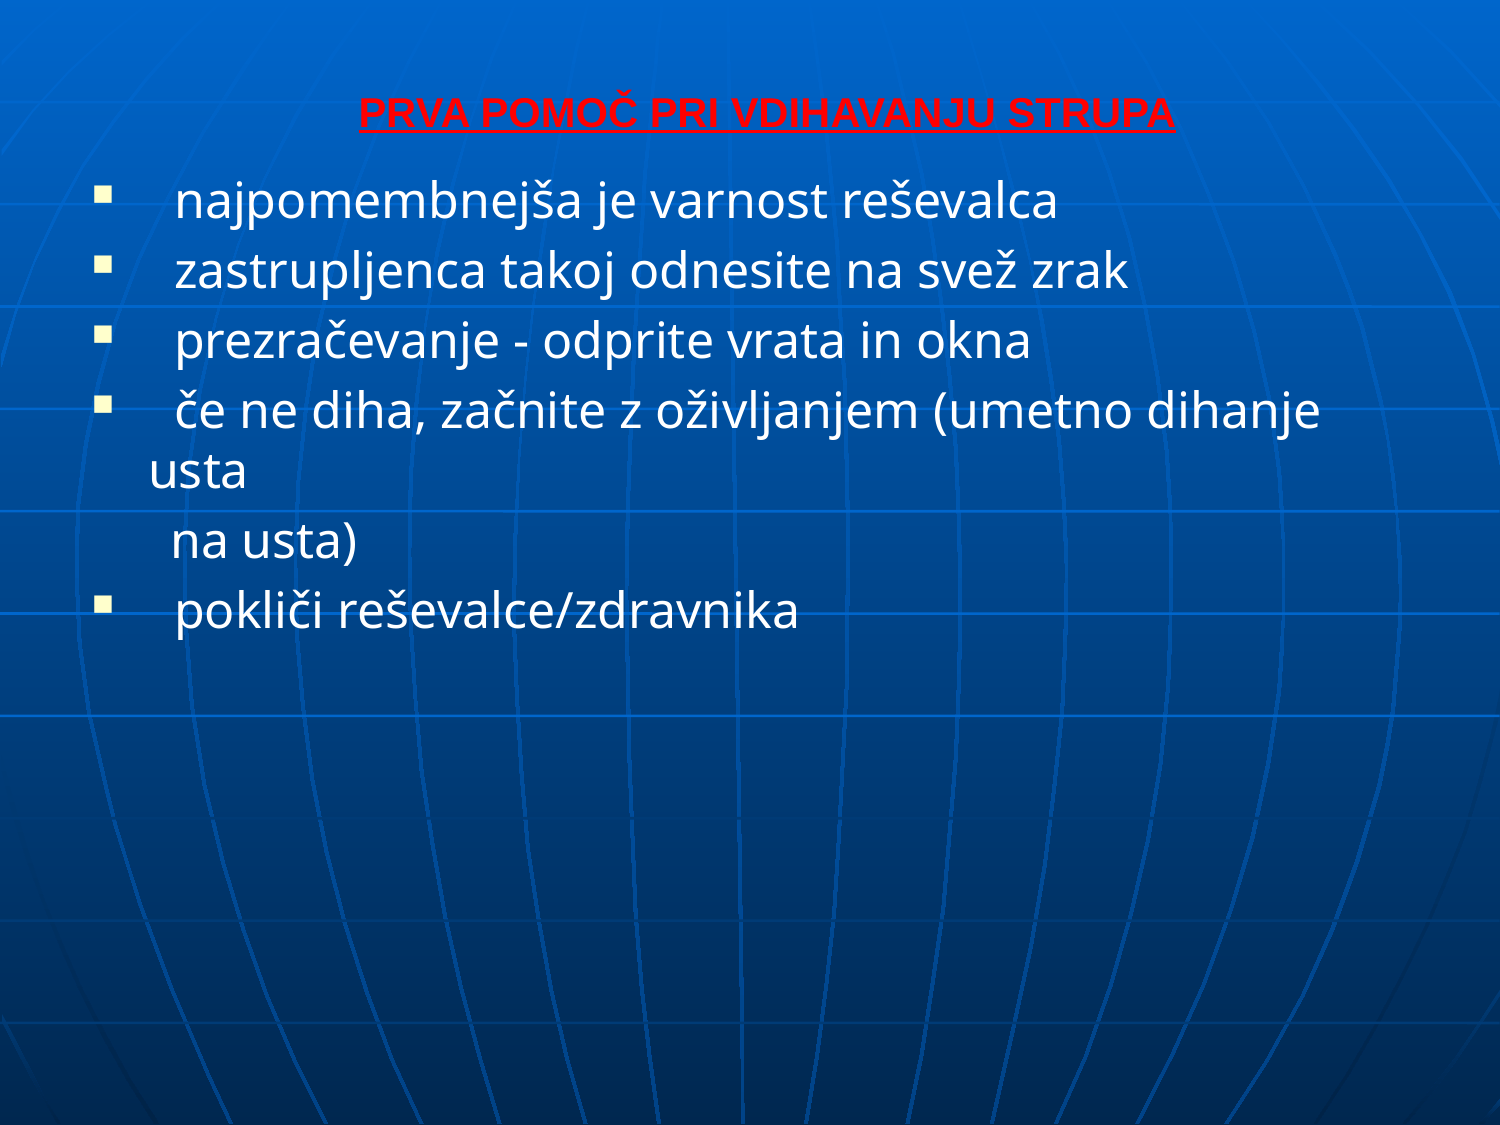

# PRVA POMOČ PRI VDIHAVANJU STRUPA
  najpomembnejša je varnost reševalca
  zastrupljenca takoj odnesite na svež zrak
  prezračevanje - odprite vrata in okna
  če ne diha, začnite z oživljanjem (umetno dihanje usta
 na usta)
  pokliči reševalce/zdravnika